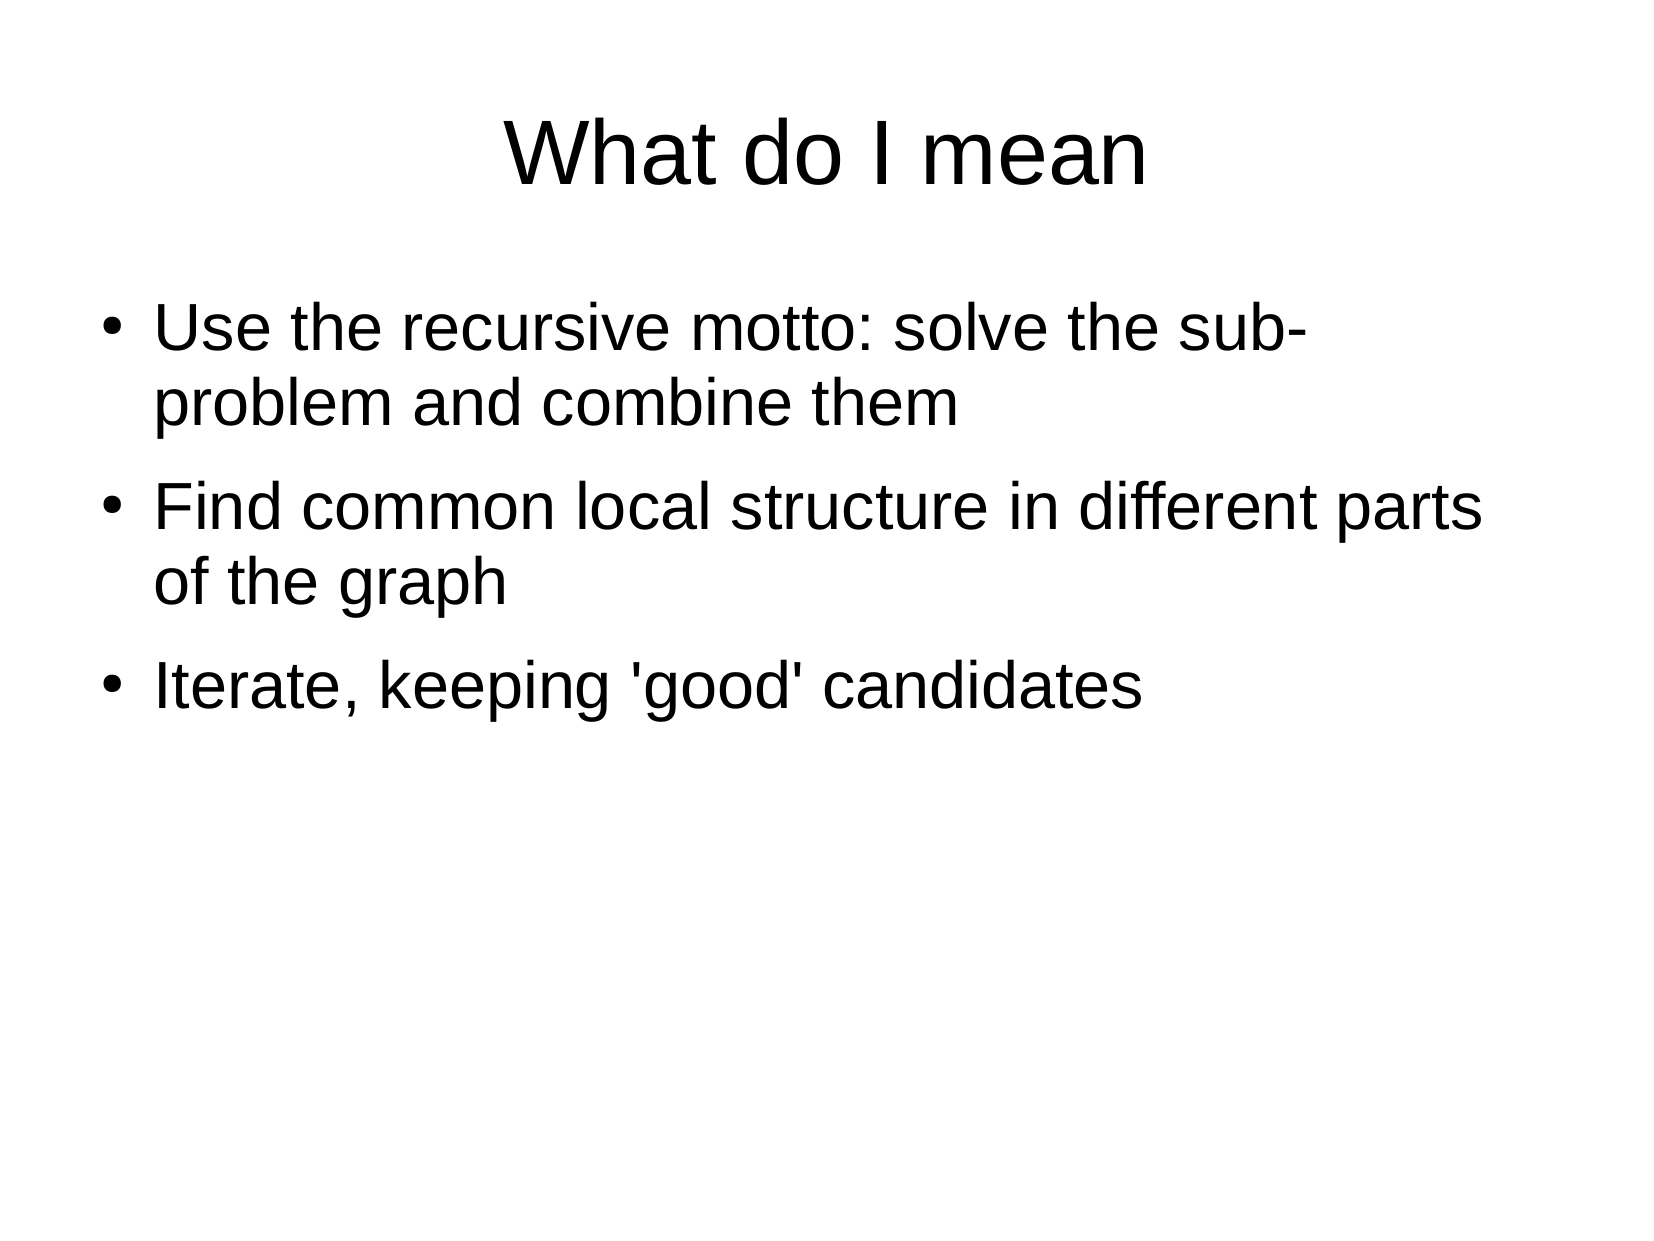

# What do I mean
Use the recursive motto: solve the sub-problem and combine them
Find common local structure in different parts of the graph
Iterate, keeping 'good' candidates